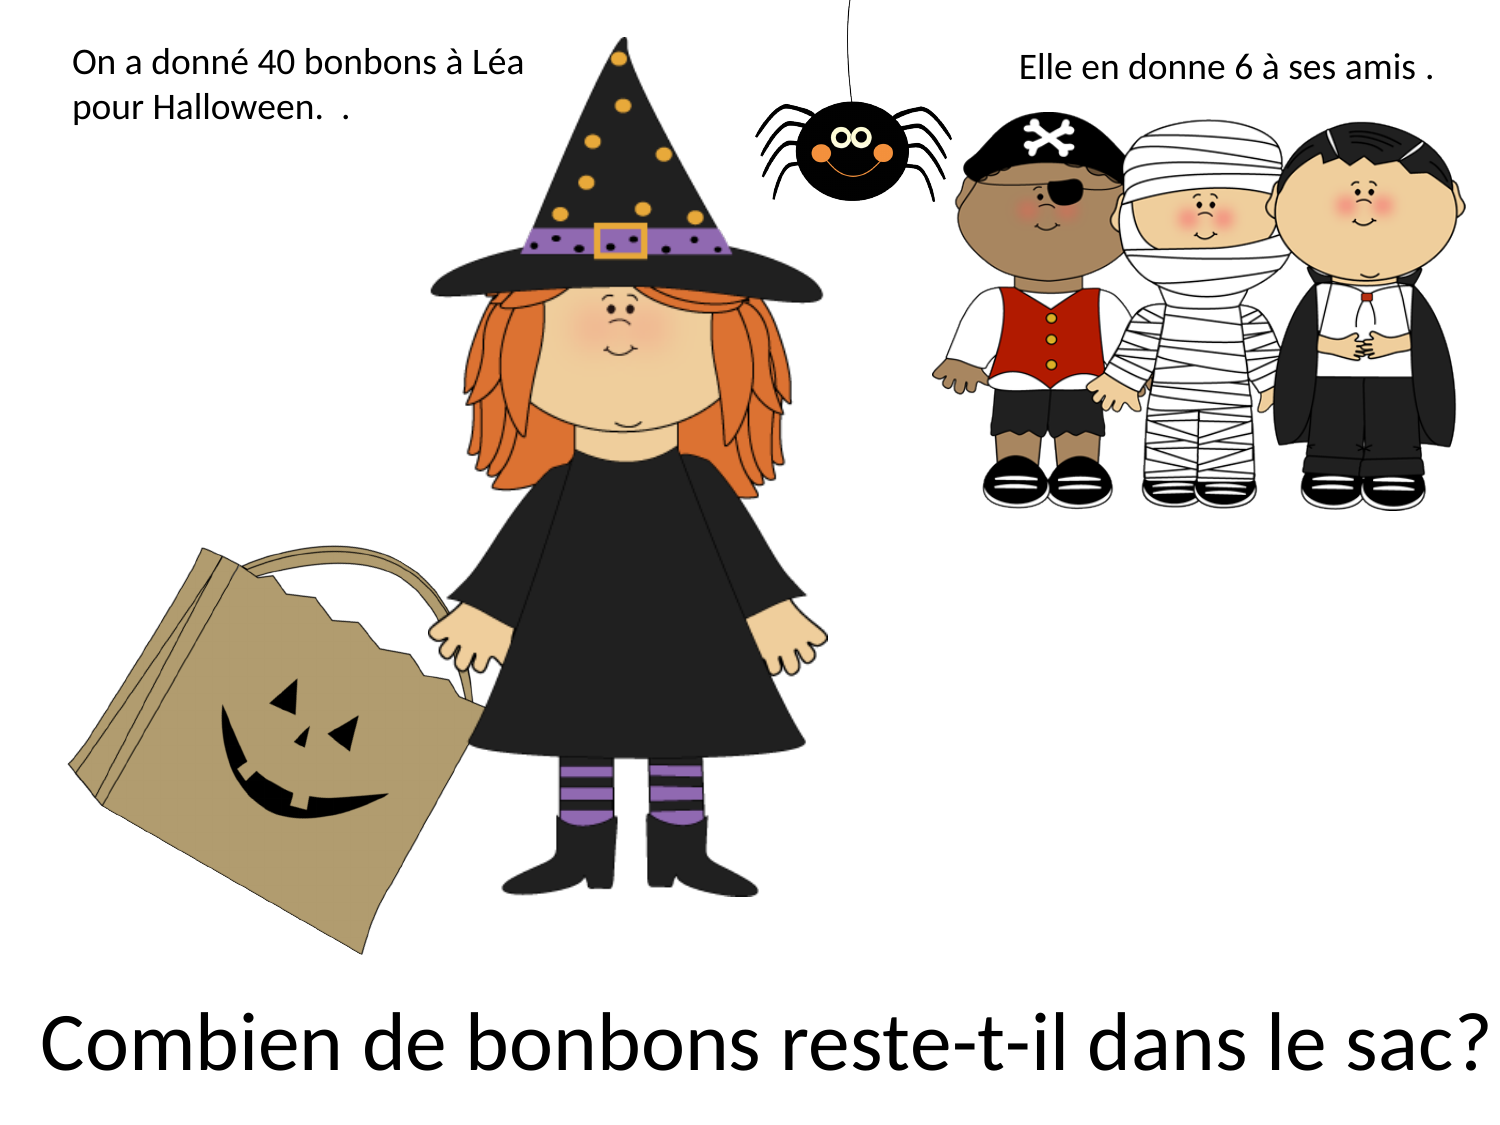

On a donné 40 bonbons à Léa
pour Halloween. .
Elle en donne 6 à ses amis .
Combien de bonbons reste-t-il dans le sac?